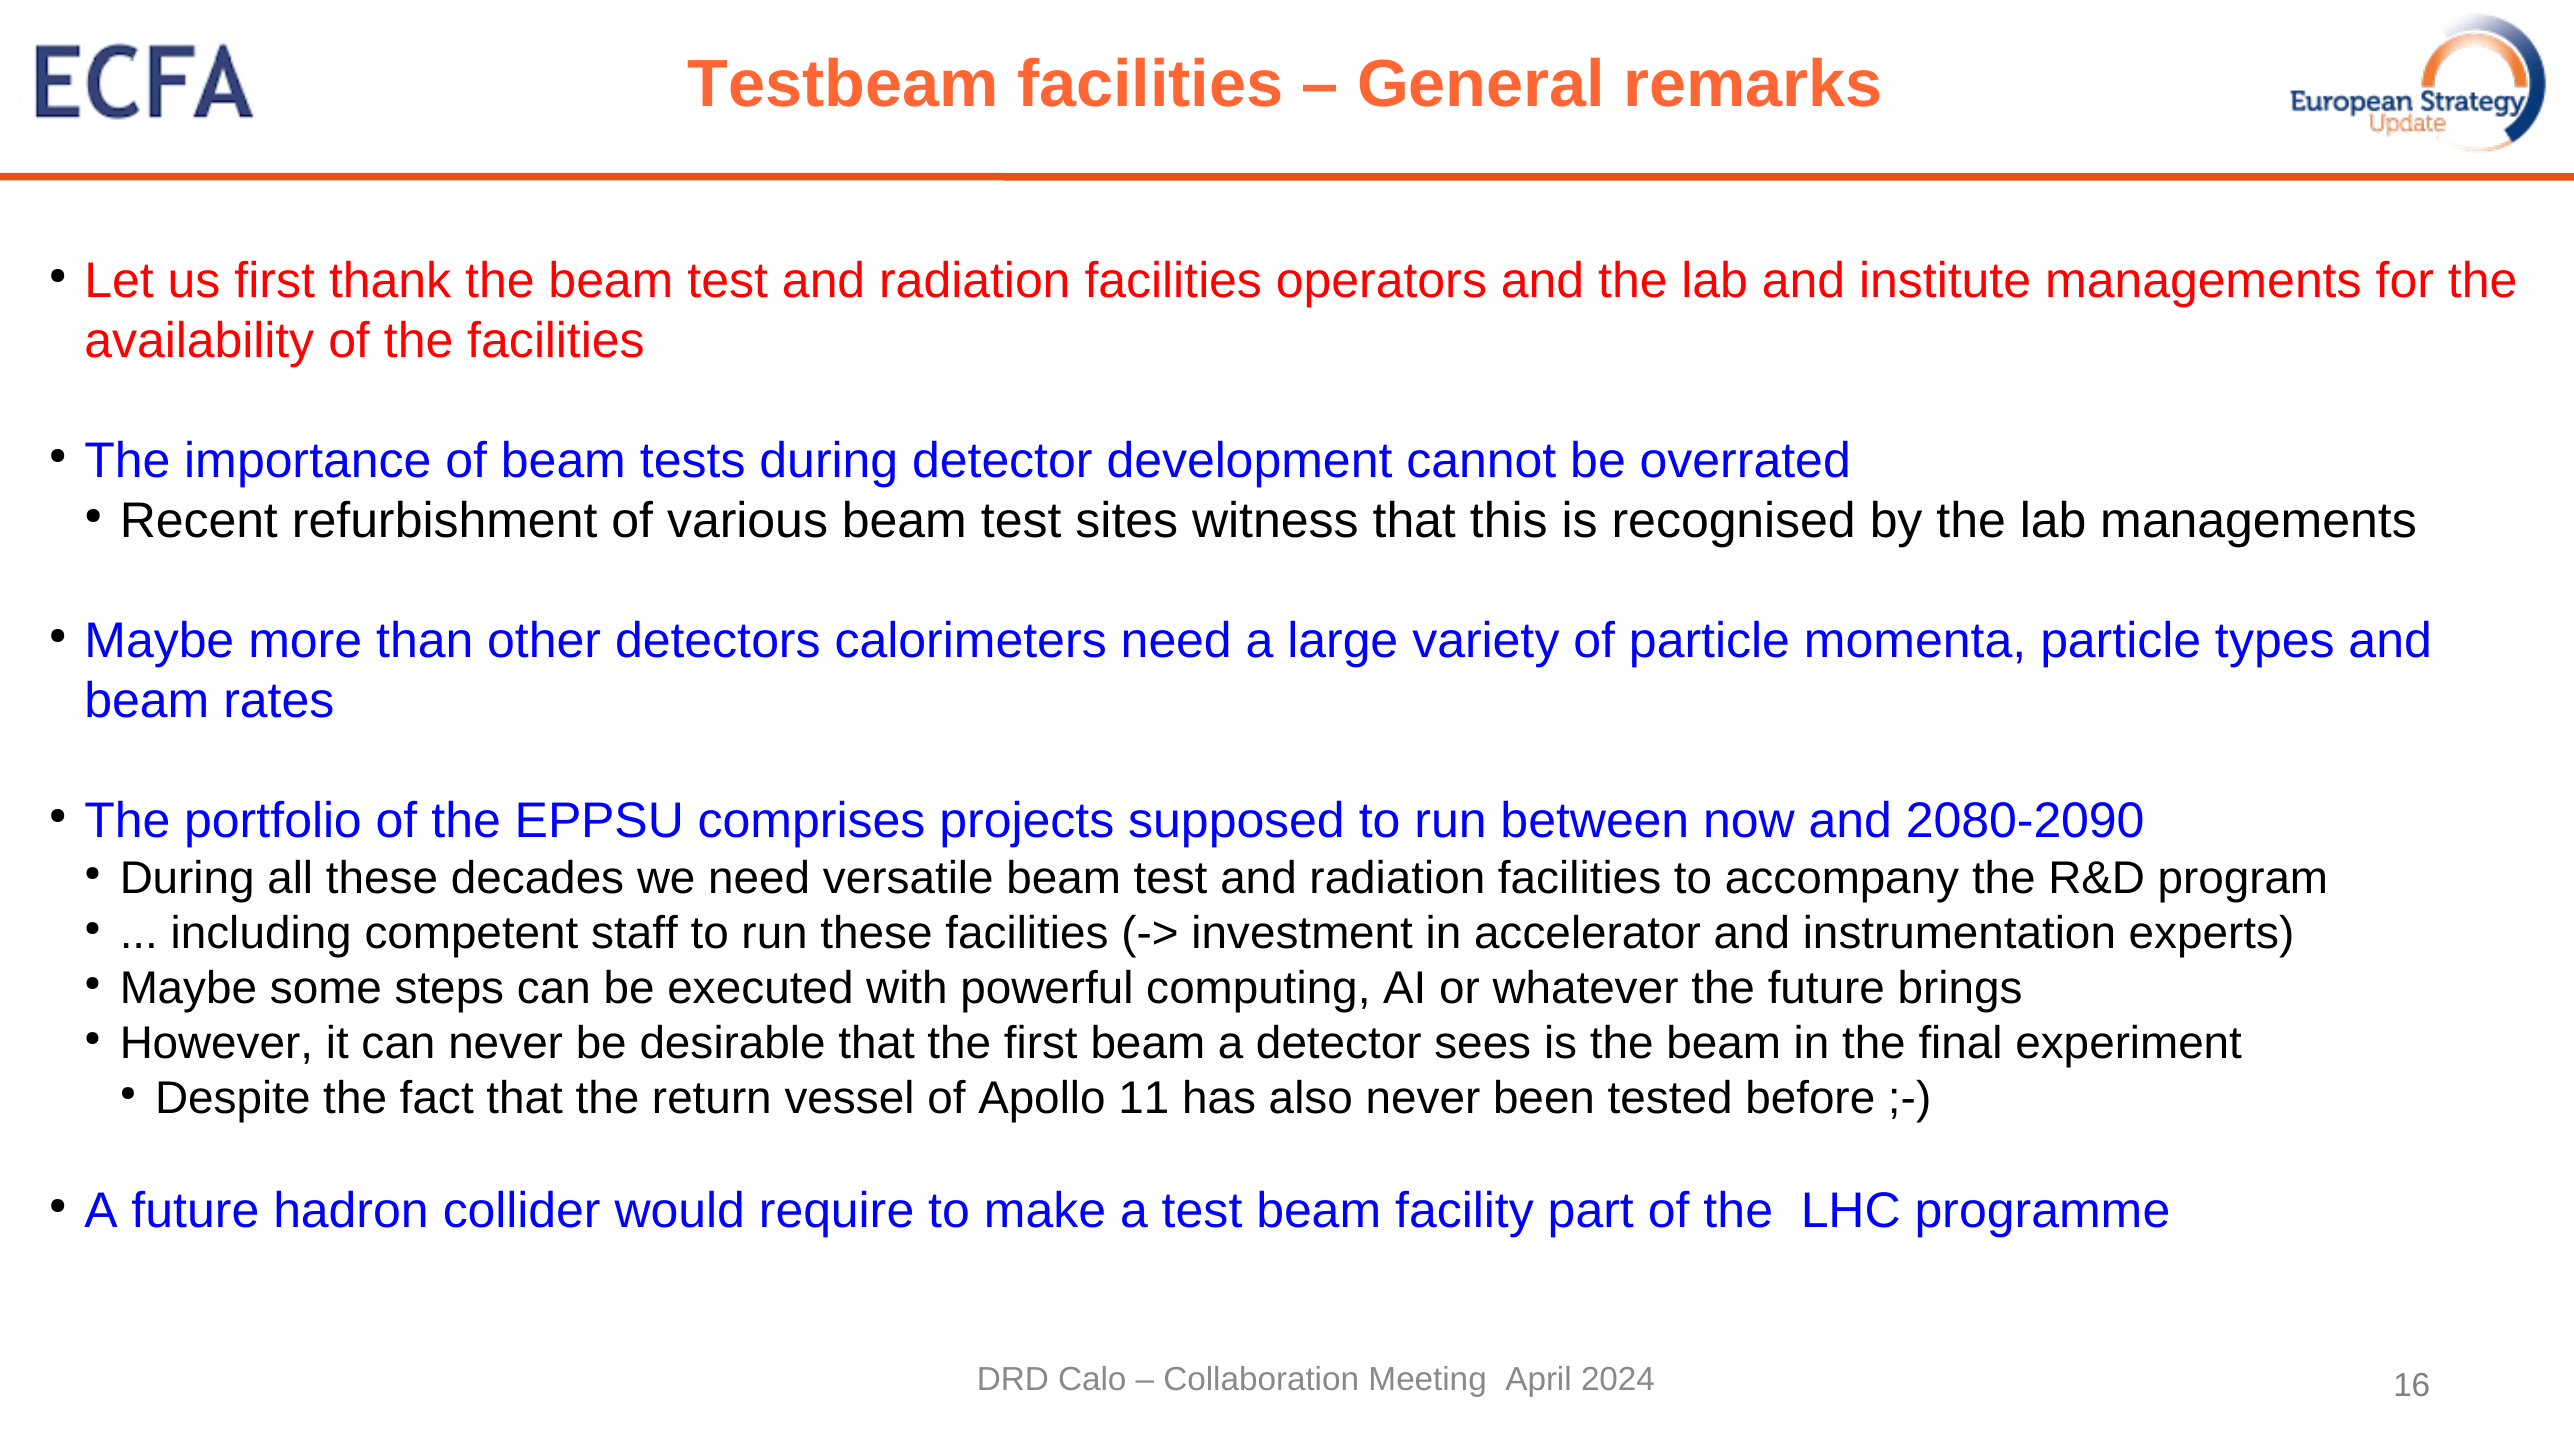

# Testbeam facilities – General remarks
Let us first thank the beam test and radiation facilities operators and the lab and institute managements for the
availability of the facilities
The importance of beam tests during detector development cannot be overrated
Recent refurbishment of various beam test sites witness that this is recognised by the lab managements
Maybe more than other detectors calorimeters need a large variety of particle momenta, particle types and
beam rates
The portfolio of the EPPSU comprises projects supposed to run between now and 2080-2090
During all these decades we need versatile beam test and radiation facilities to accompany the R&D program
... including competent staff to run these facilities (-> investment in accelerator and instrumentation experts)
Maybe some steps can be executed with powerful computing, AI or whatever the future brings
However, it can never be desirable that the first beam a detector sees is the beam in the final experiment
Despite the fact that the return vessel of Apollo 11 has also never been tested before ;-)
A future hadron collider would require to make a test beam facility part of the LHC programme
16